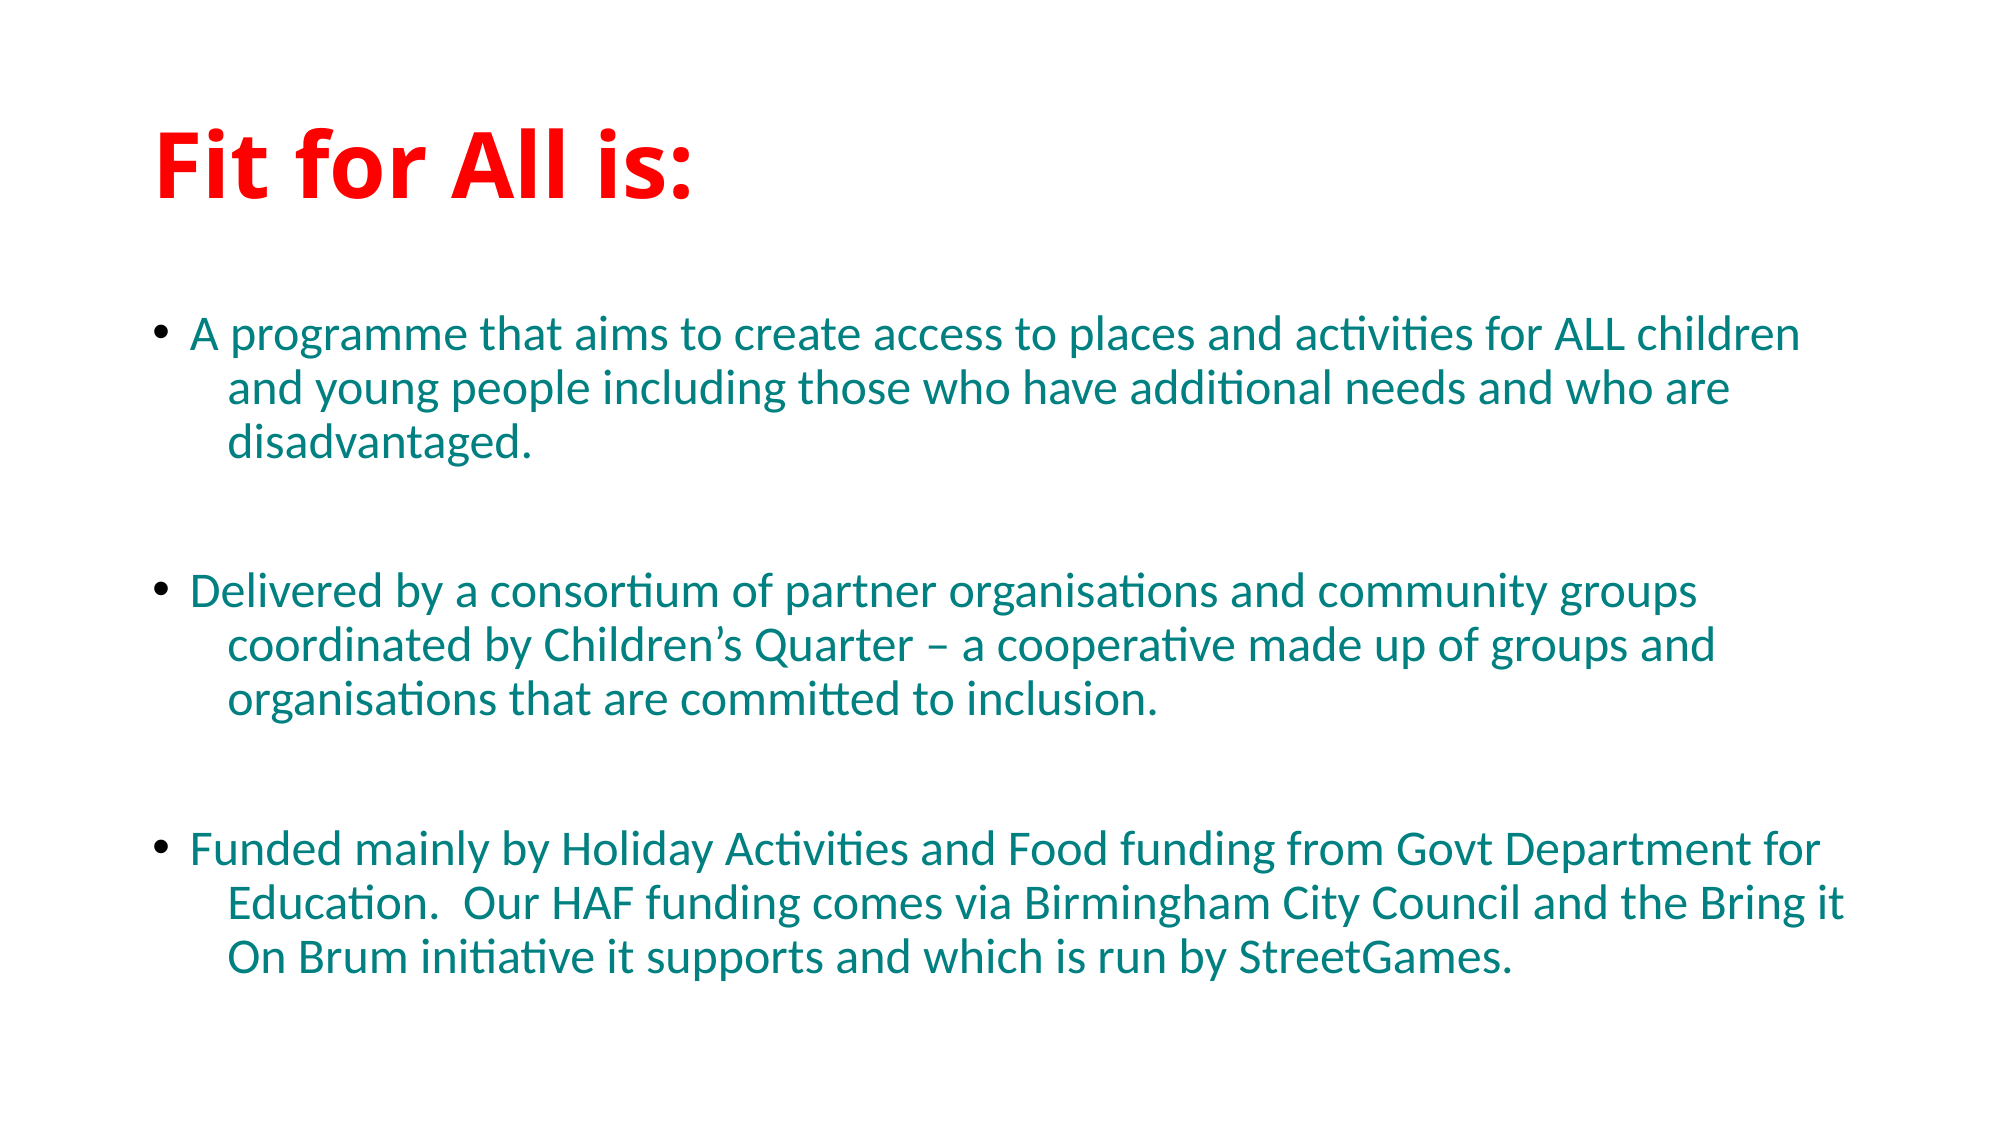

# Fit for All is:
A programme that aims to create access to places and activities for ALL children and young people including those who have additional needs and who are disadvantaged.
Delivered by a consortium of partner organisations and community groups coordinated by Children’s Quarter – a cooperative made up of groups and organisations that are committed to inclusion.
Funded mainly by Holiday Activities and Food funding from Govt Department for Education. Our HAF funding comes via Birmingham City Council and the Bring it On Brum initiative it supports and which is run by StreetGames.